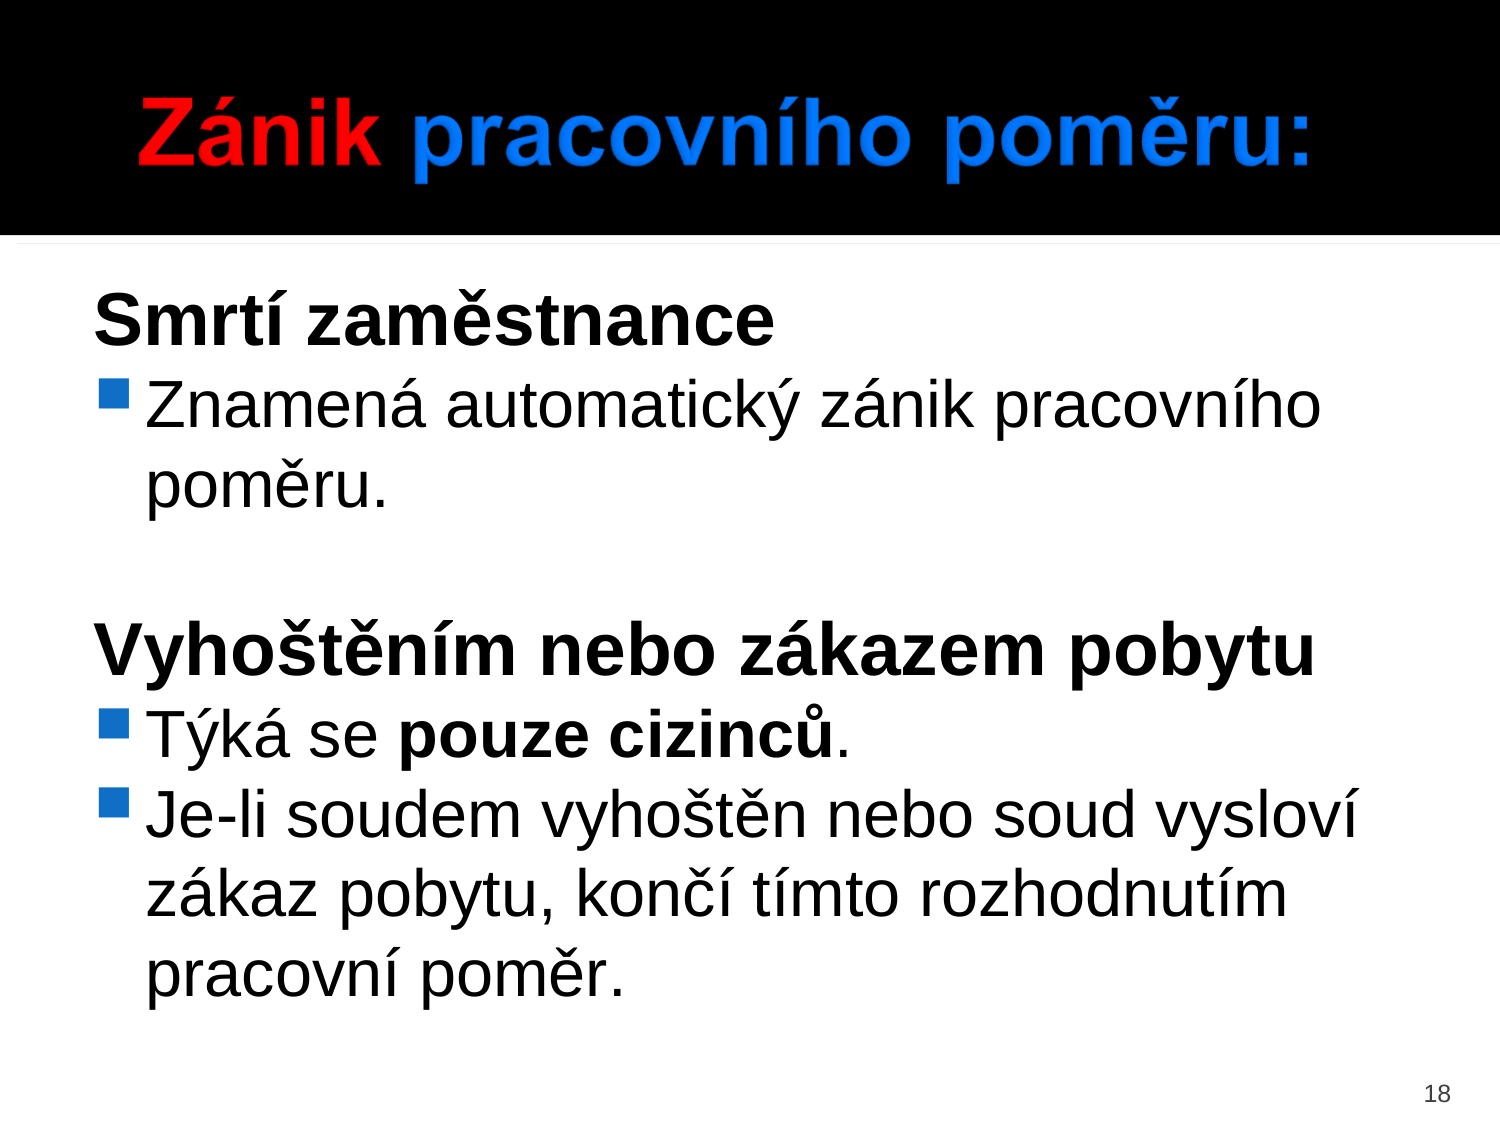

# Smrtí zaměstnance
Znamená automatický zánik pracovního poměru.
Vyhoštěním nebo zákazem pobytu
Týká se pouze cizinců.
Je-li soudem vyhoštěn nebo soud vysloví zákaz pobytu, končí tímto rozhodnutím pracovní poměr.